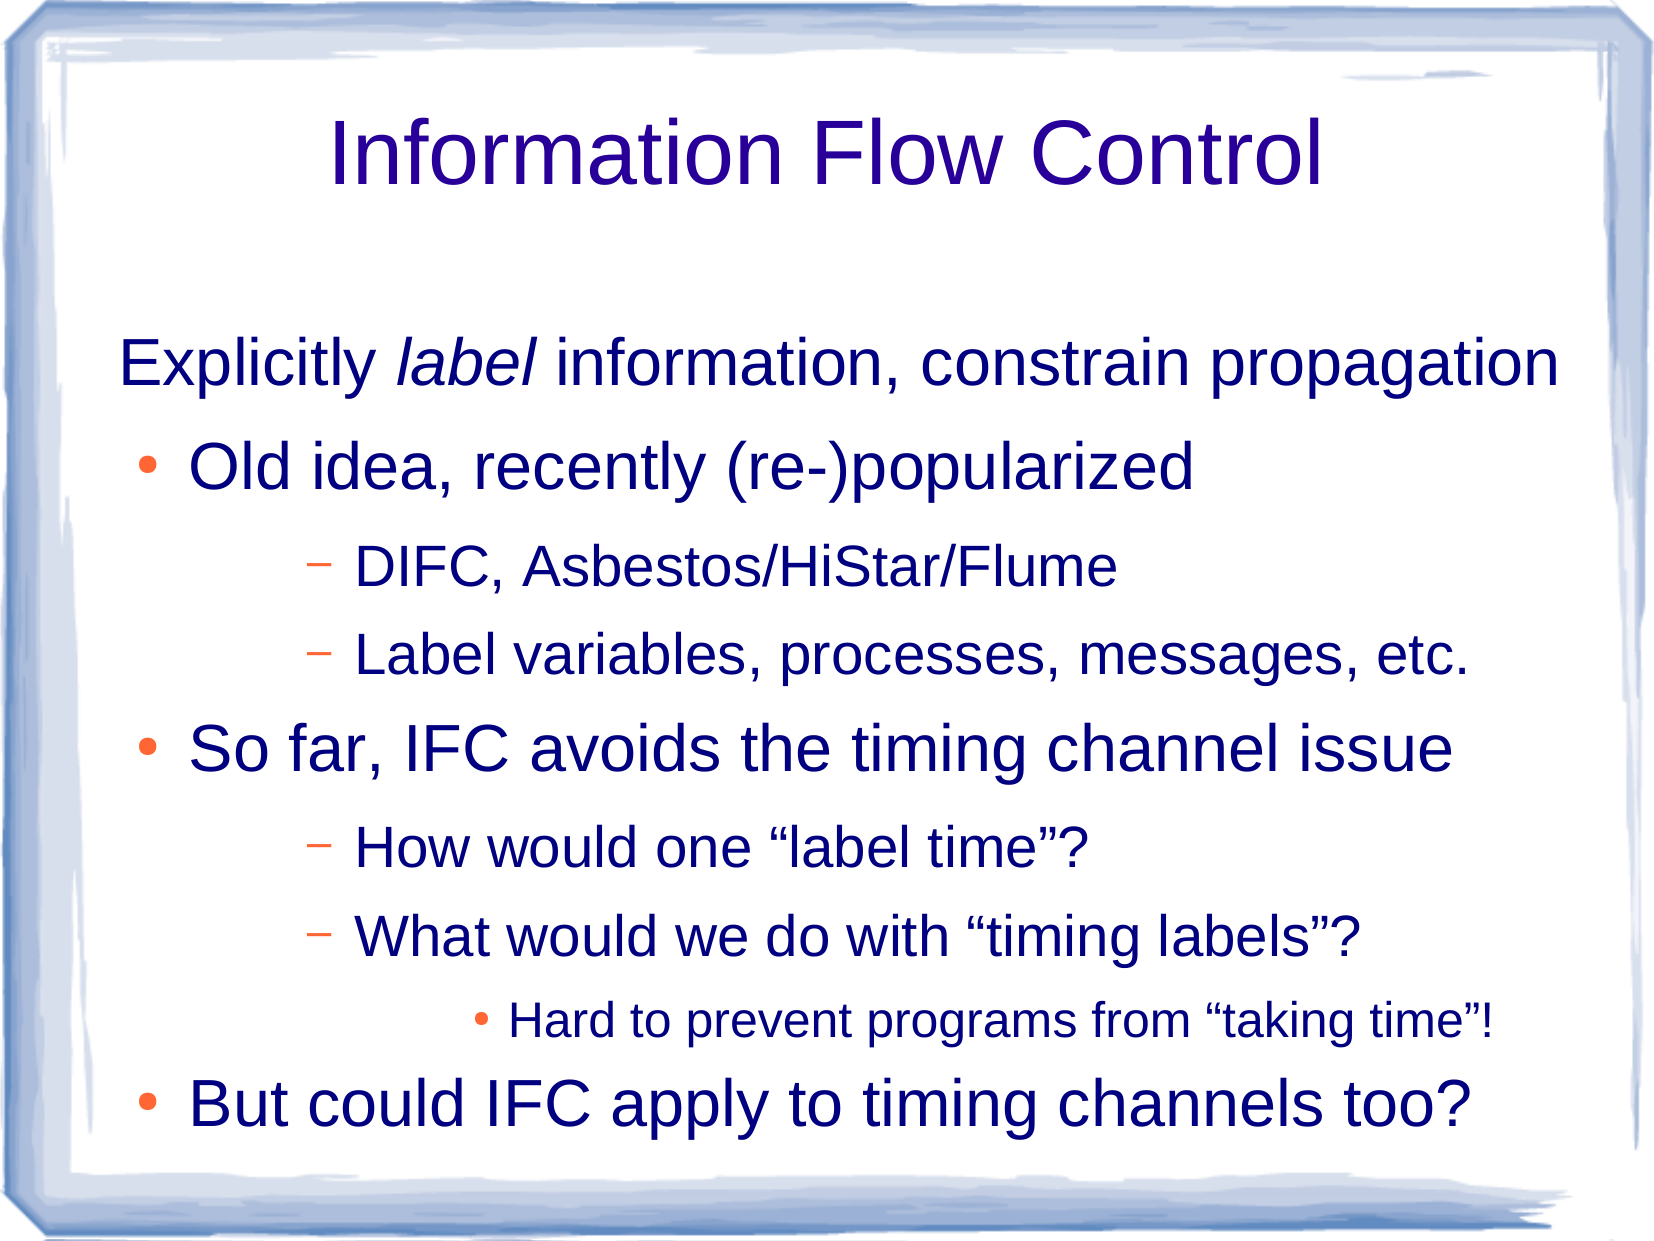

# Information Flow Control
Explicitly label information, constrain propagation
Old idea, recently (re-)popularized
DIFC, Asbestos/HiStar/Flume
Label variables, processes, messages, etc.
So far, IFC avoids the timing channel issue
How would one “label time”?
What would we do with “timing labels”?
Hard to prevent programs from “taking time”!
But could IFC apply to timing channels too?